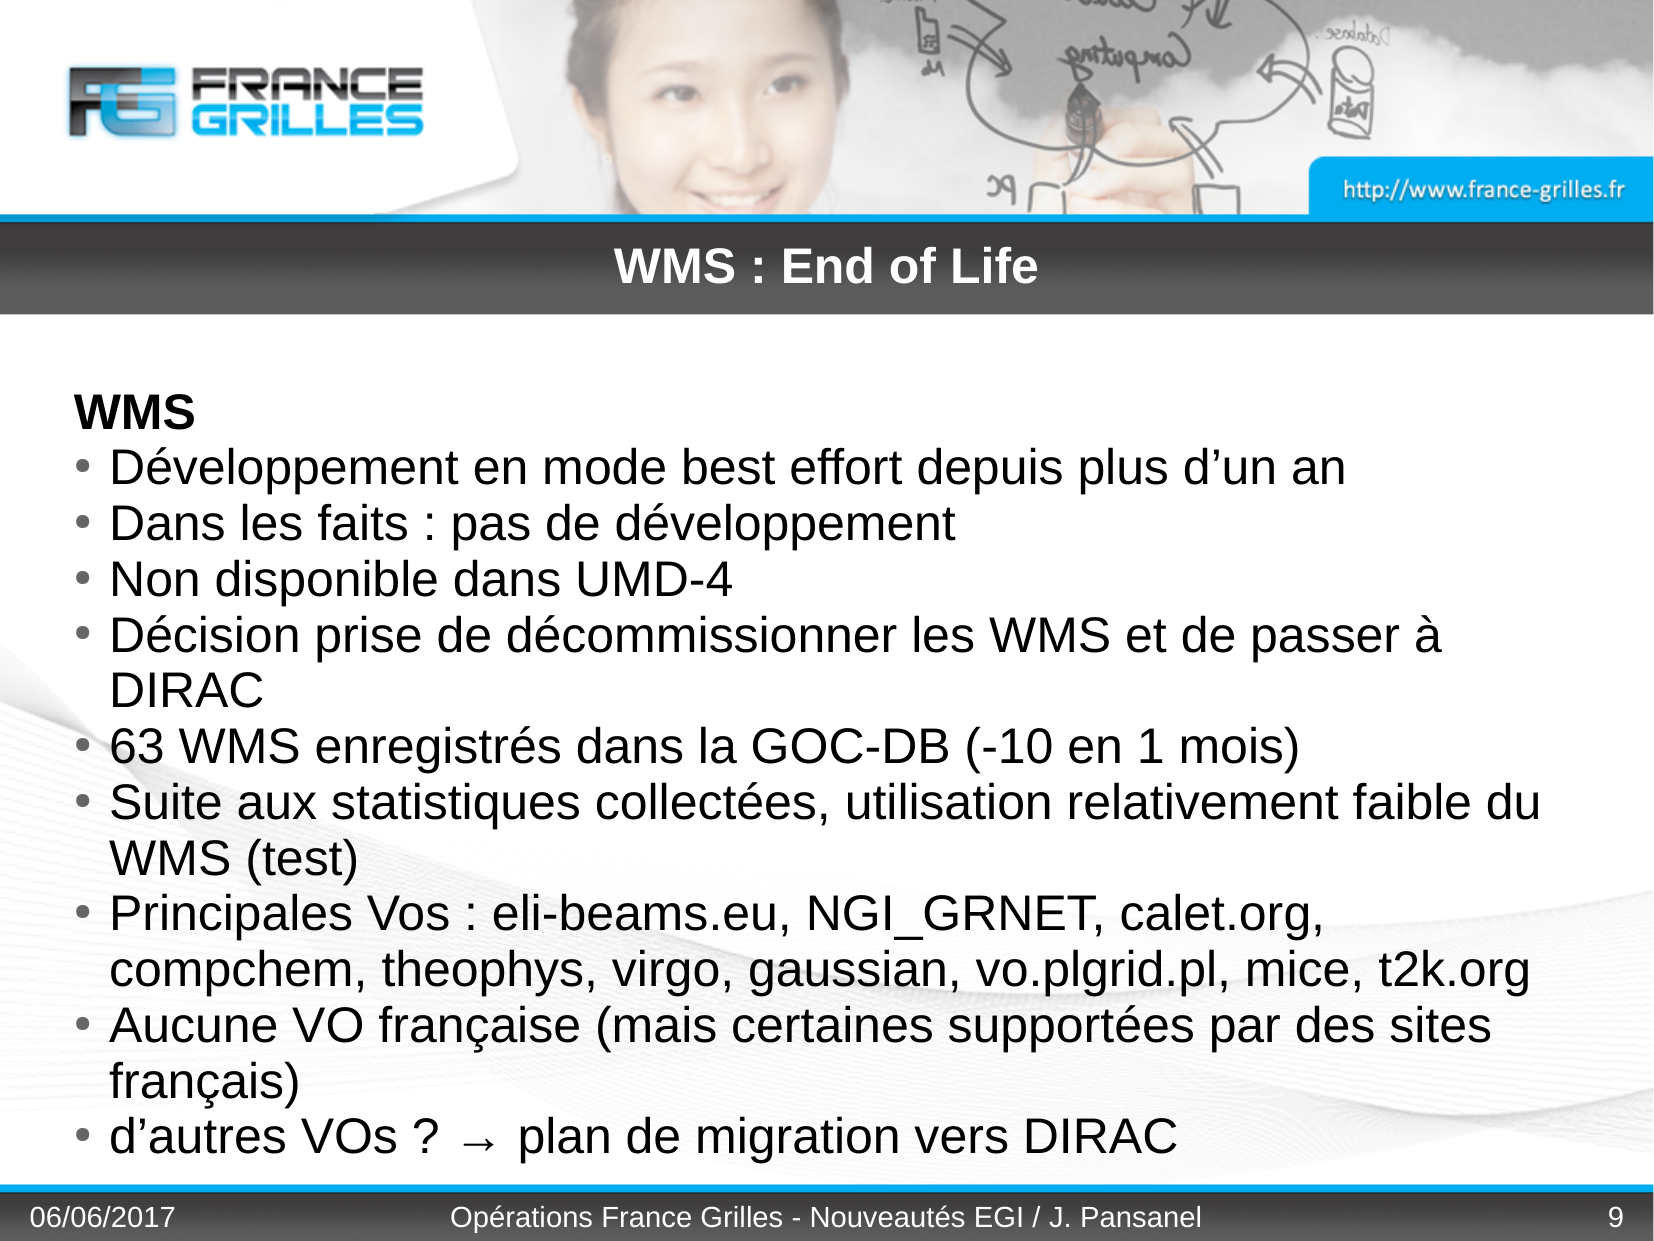

WMS : End of Life
WMS
Développement en mode best effort depuis plus d’un an
Dans les faits : pas de développement
Non disponible dans UMD-4
Décision prise de décommissionner les WMS et de passer à DIRAC
63 WMS enregistrés dans la GOC-DB (-10 en 1 mois)
Suite aux statistiques collectées, utilisation relativement faible du WMS (test)
Principales Vos : eli-beams.eu, NGI_GRNET, calet.org, compchem, theophys, virgo, gaussian, vo.plgrid.pl, mice, t2k.org
Aucune VO française (mais certaines supportées par des sites français)
d’autres VOs ? → plan de migration vers DIRAC
06/06/2017
9
Opérations France Grilles - Nouveautés EGI / J. Pansanel